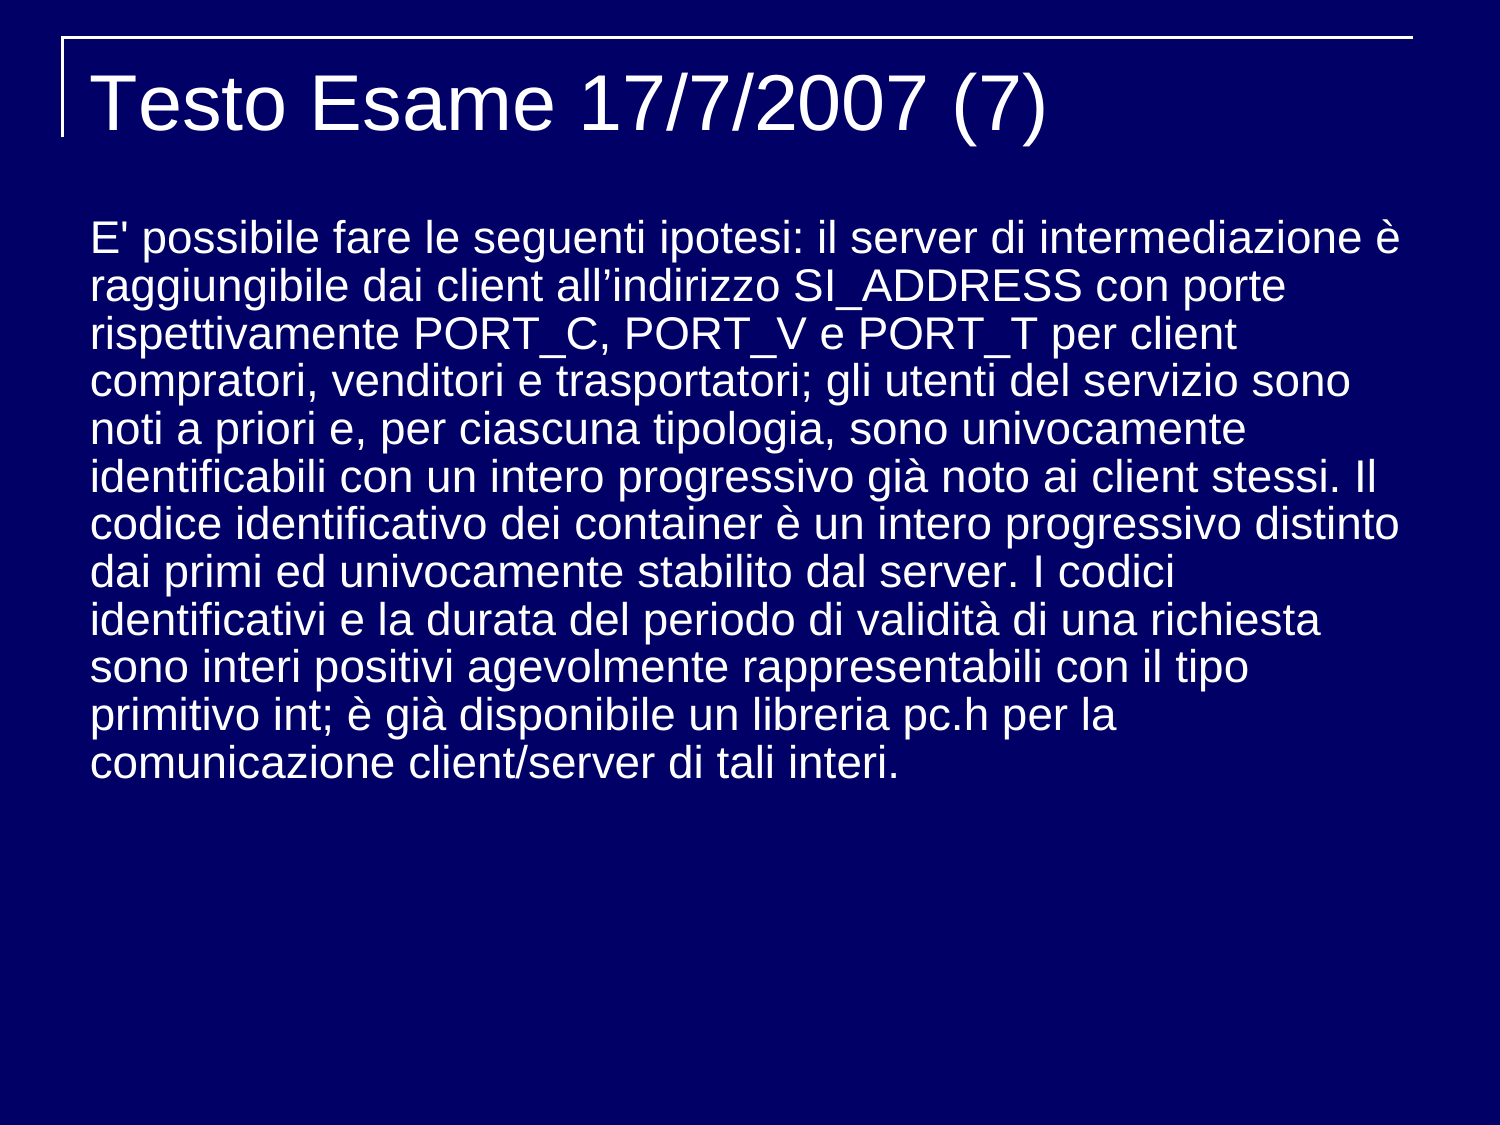

# Testo Esame 17/7/2007 (7)‏
E' possibile fare le seguenti ipotesi: il server di intermediazione è raggiungibile dai client all’indirizzo SI_ADDRESS con porte rispettivamente PORT_C, PORT_V e PORT_T per client compratori, venditori e trasportatori; gli utenti del servizio sono noti a priori e, per ciascuna tipologia, sono univocamente identificabili con un intero progressivo già noto ai client stessi. Il codice identificativo dei container è un intero progressivo distinto dai primi ed univocamente stabilito dal server. I codici identificativi e la durata del periodo di validità di una richiesta sono interi positivi agevolmente rappresentabili con il tipo primitivo int; è già disponibile un libreria pc.h per la comunicazione client/server di tali interi.